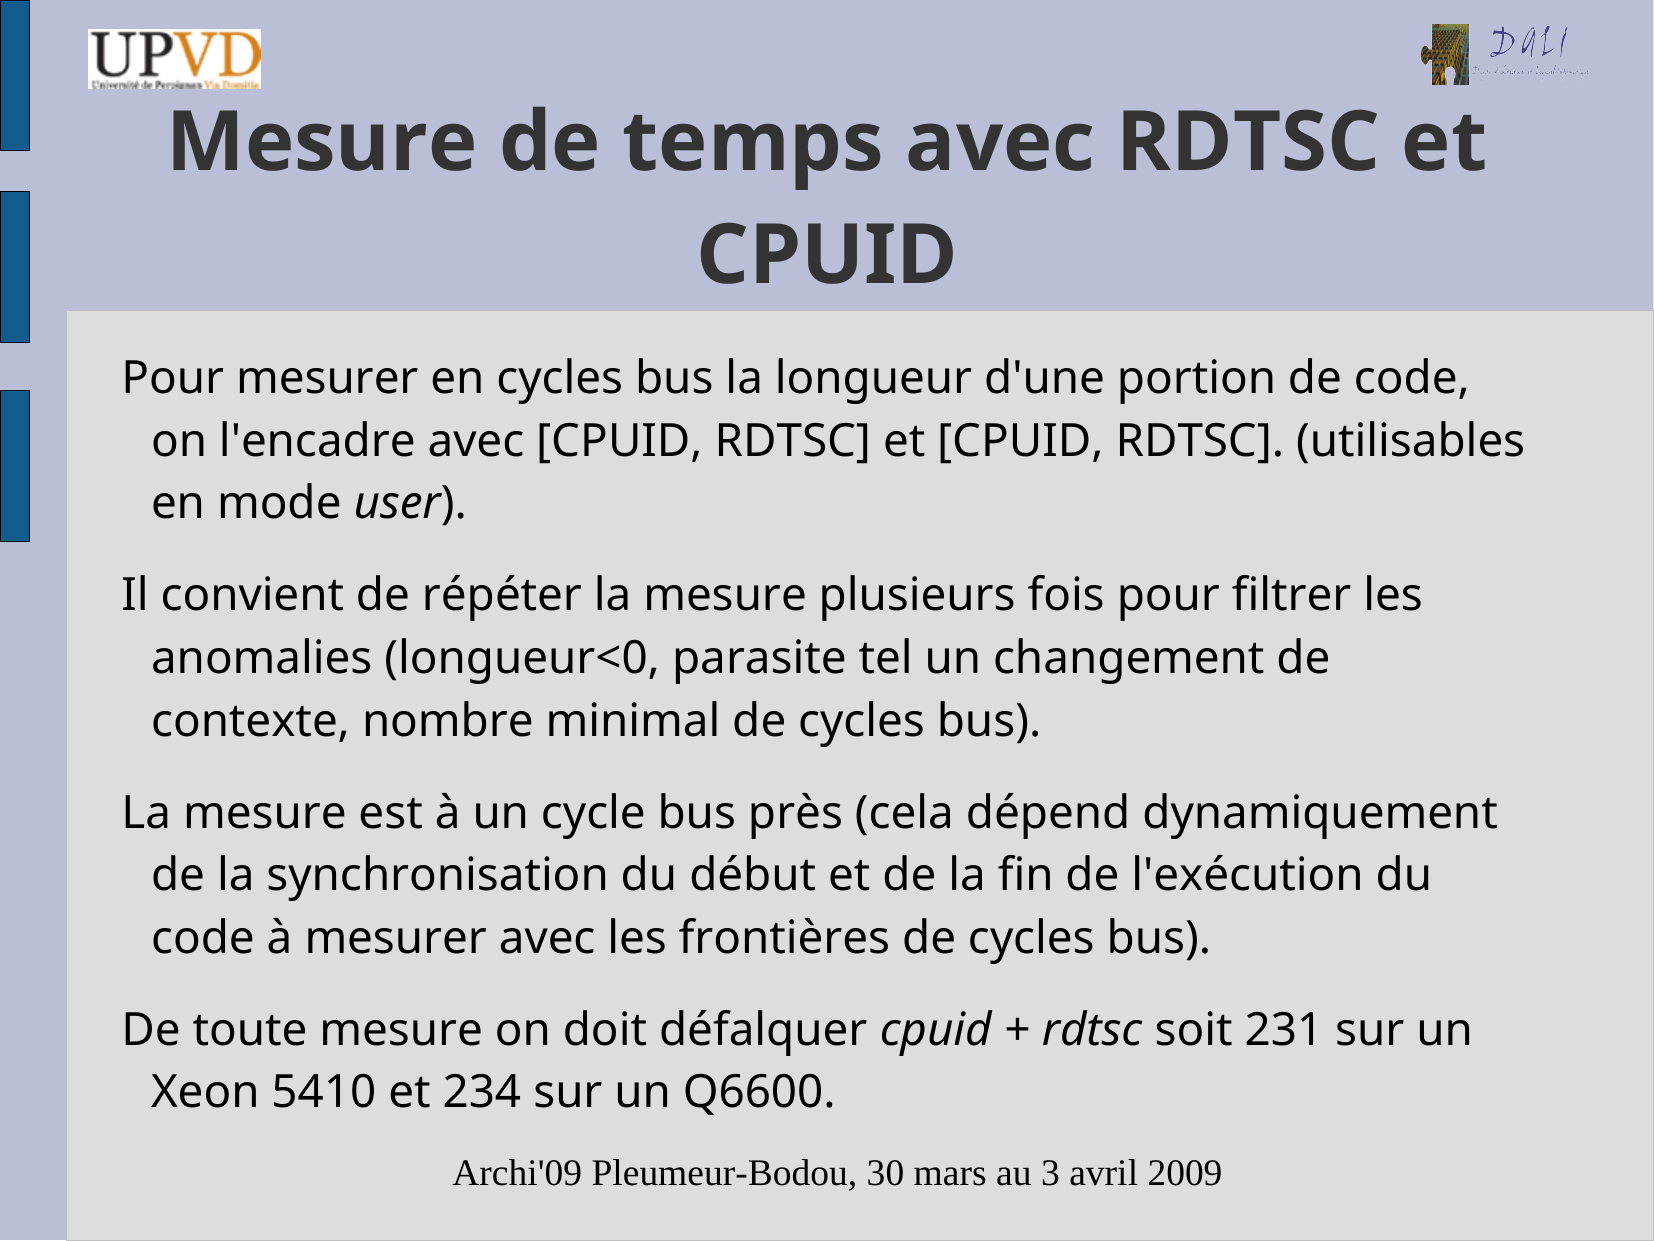

# Mesure de temps avec RDTSC et CPUID
Pour mesurer en cycles bus la longueur d'une portion de code, on l'encadre avec [CPUID, RDTSC] et [CPUID, RDTSC]. (utilisables en mode user).
Il convient de répéter la mesure plusieurs fois pour filtrer les anomalies (longueur<0, parasite tel un changement de contexte, nombre minimal de cycles bus).
La mesure est à un cycle bus près (cela dépend dynamiquement de la synchronisation du début et de la fin de l'exécution du code à mesurer avec les frontières de cycles bus).
De toute mesure on doit défalquer cpuid + rdtsc soit 231 sur un Xeon 5410 et 234 sur un Q6600.
Archi'09 Pleumeur-Bodou, 30 mars au 3 avril 2009